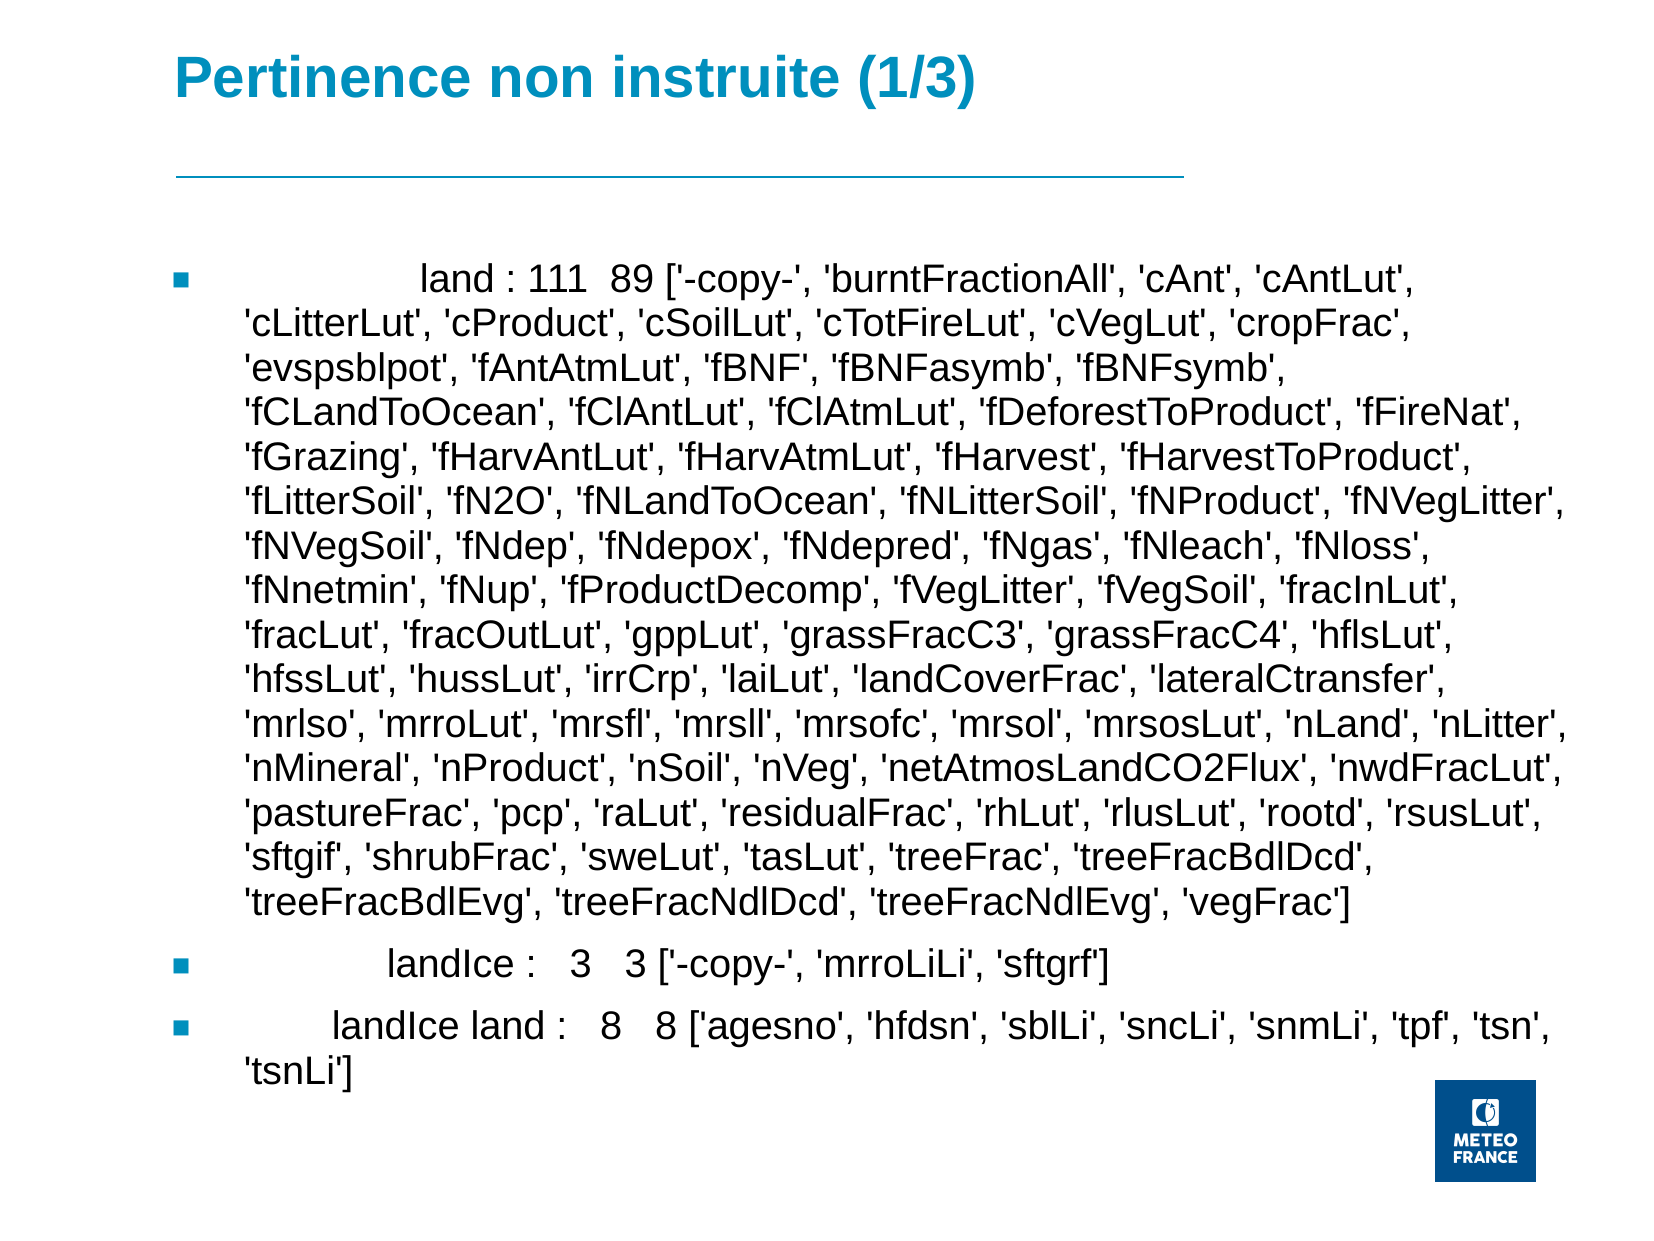

# Pertinence non instruite (1/3)
 land : 111 89 ['-copy-', 'burntFractionAll', 'cAnt', 'cAntLut', 'cLitterLut', 'cProduct', 'cSoilLut', 'cTotFireLut', 'cVegLut', 'cropFrac', 'evspsblpot', 'fAntAtmLut', 'fBNF', 'fBNFasymb', 'fBNFsymb', 'fCLandToOcean', 'fClAntLut', 'fClAtmLut', 'fDeforestToProduct', 'fFireNat', 'fGrazing', 'fHarvAntLut', 'fHarvAtmLut', 'fHarvest', 'fHarvestToProduct', 'fLitterSoil', 'fN2O', 'fNLandToOcean', 'fNLitterSoil', 'fNProduct', 'fNVegLitter', 'fNVegSoil', 'fNdep', 'fNdepox', 'fNdepred', 'fNgas', 'fNleach', 'fNloss', 'fNnetmin', 'fNup', 'fProductDecomp', 'fVegLitter', 'fVegSoil', 'fracInLut', 'fracLut', 'fracOutLut', 'gppLut', 'grassFracC3', 'grassFracC4', 'hflsLut', 'hfssLut', 'hussLut', 'irrCrp', 'laiLut', 'landCoverFrac', 'lateralCtransfer', 'mrlso', 'mrroLut', 'mrsfl', 'mrsll', 'mrsofc', 'mrsol', 'mrsosLut', 'nLand', 'nLitter', 'nMineral', 'nProduct', 'nSoil', 'nVeg', 'netAtmosLandCO2Flux', 'nwdFracLut', 'pastureFrac', 'pcp', 'raLut', 'residualFrac', 'rhLut', 'rlusLut', 'rootd', 'rsusLut', 'sftgif', 'shrubFrac', 'sweLut', 'tasLut', 'treeFrac', 'treeFracBdlDcd', 'treeFracBdlEvg', 'treeFracNdlDcd', 'treeFracNdlEvg', 'vegFrac']
 landIce : 3 3 ['-copy-', 'mrroLiLi', 'sftgrf']
 landIce land : 8 8 ['agesno', 'hfdsn', 'sblLi', 'sncLi', 'snmLi', 'tpf', 'tsn', 'tsnLi']